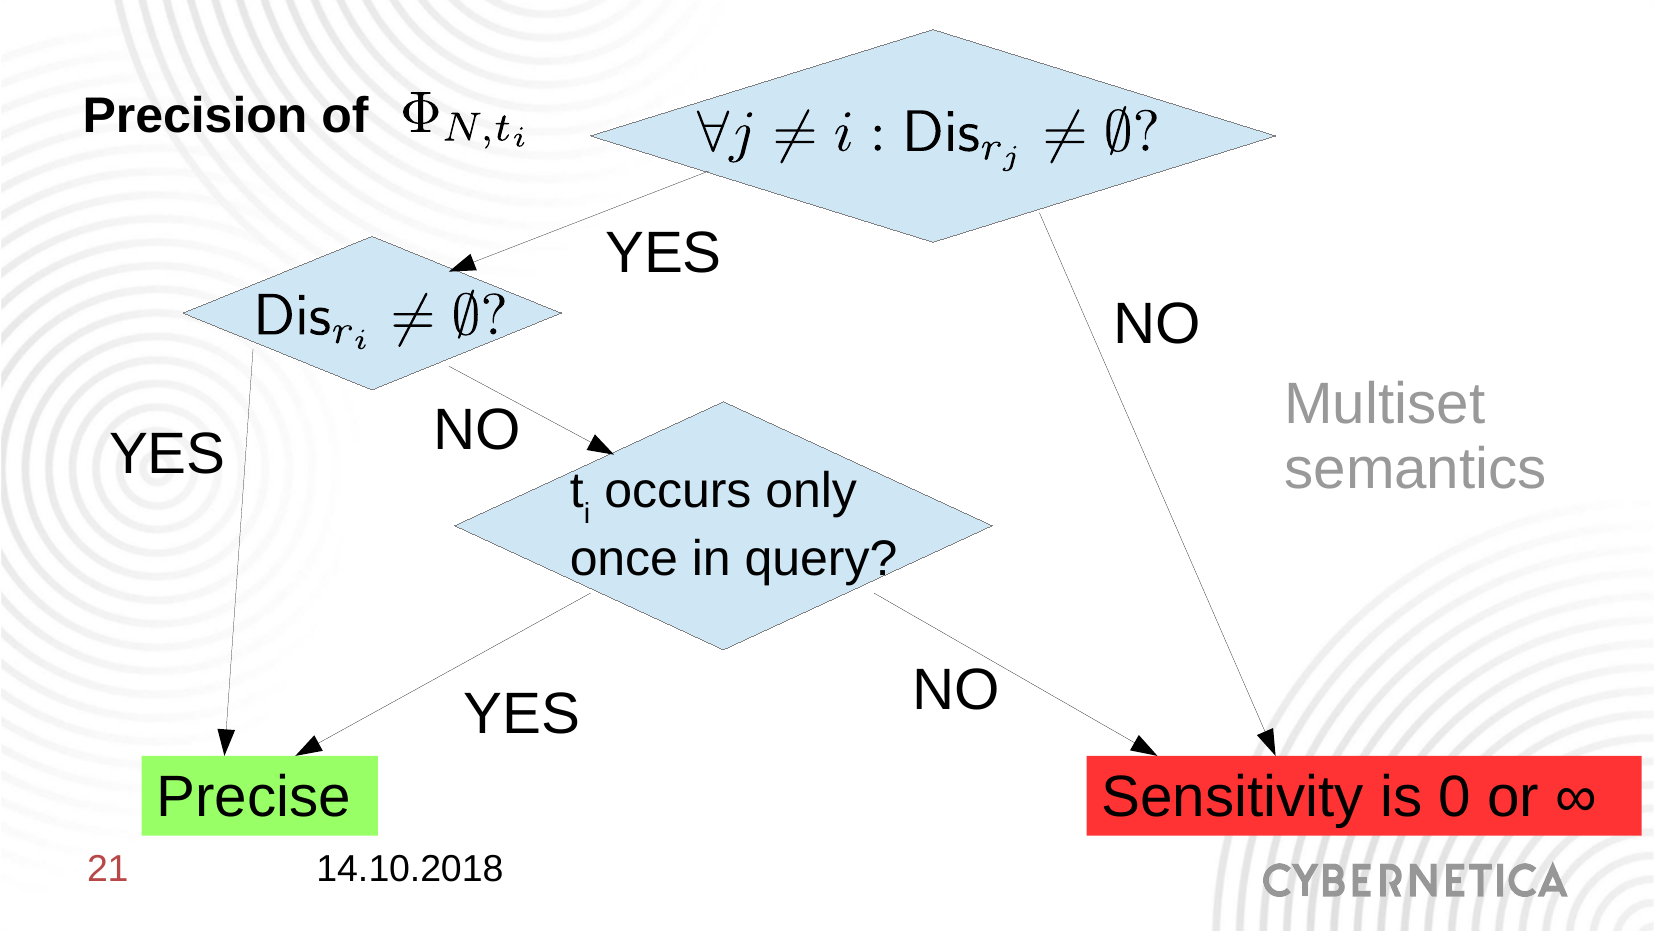

# Precision of
YES
NO
Multiset semantics
NO
YES
ti occurs only
once in query?
NO
YES
Precise
Sensitivity is 0 or ∞
21
01.04.2000